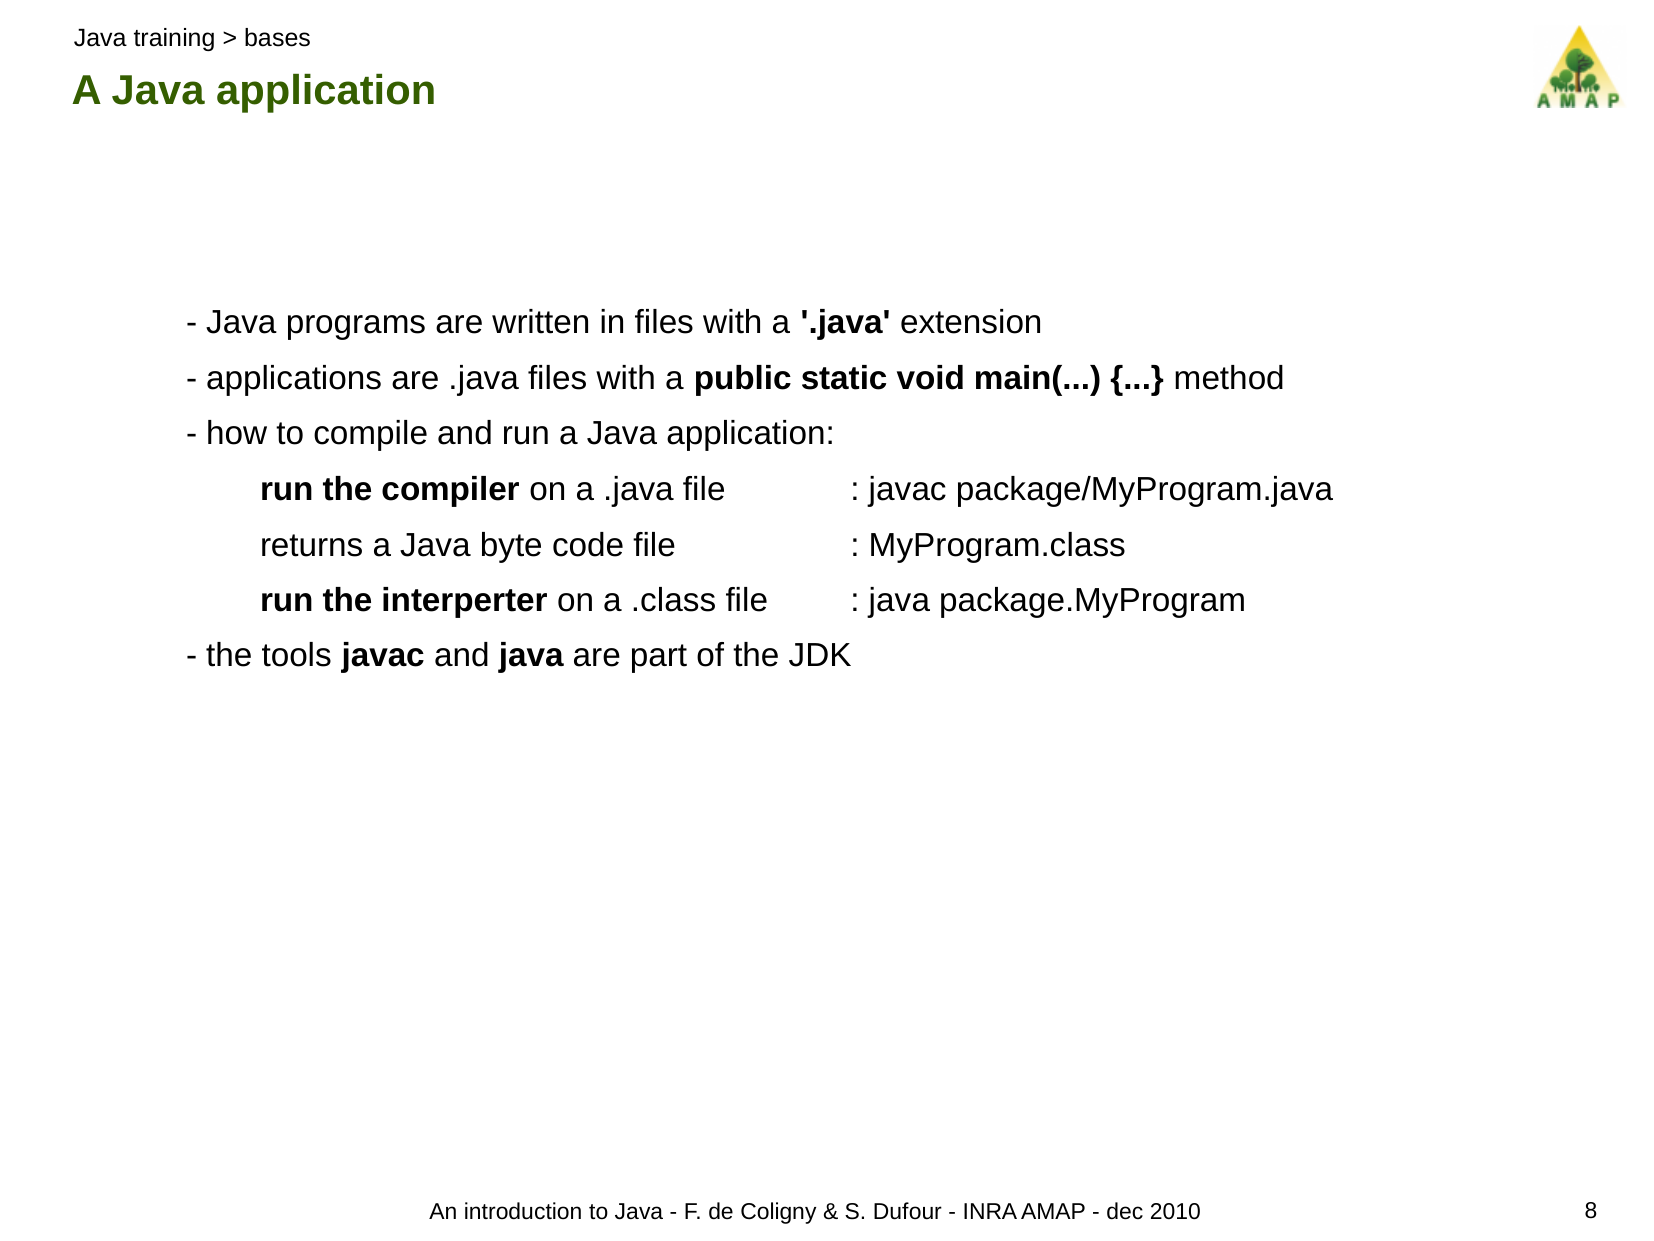

Java training > bases
A Java application
- Java programs are written in files with a '.java' extension
- applications are .java files with a public static void main(...) {...} method
- how to compile and run a Java application:
	run the compiler on a .java file		: javac package/MyProgram.java
	returns a Java byte code file			: MyProgram.class
	run the interperter on a .class file		: java package.MyProgram
- the tools javac and java are part of the JDK
8